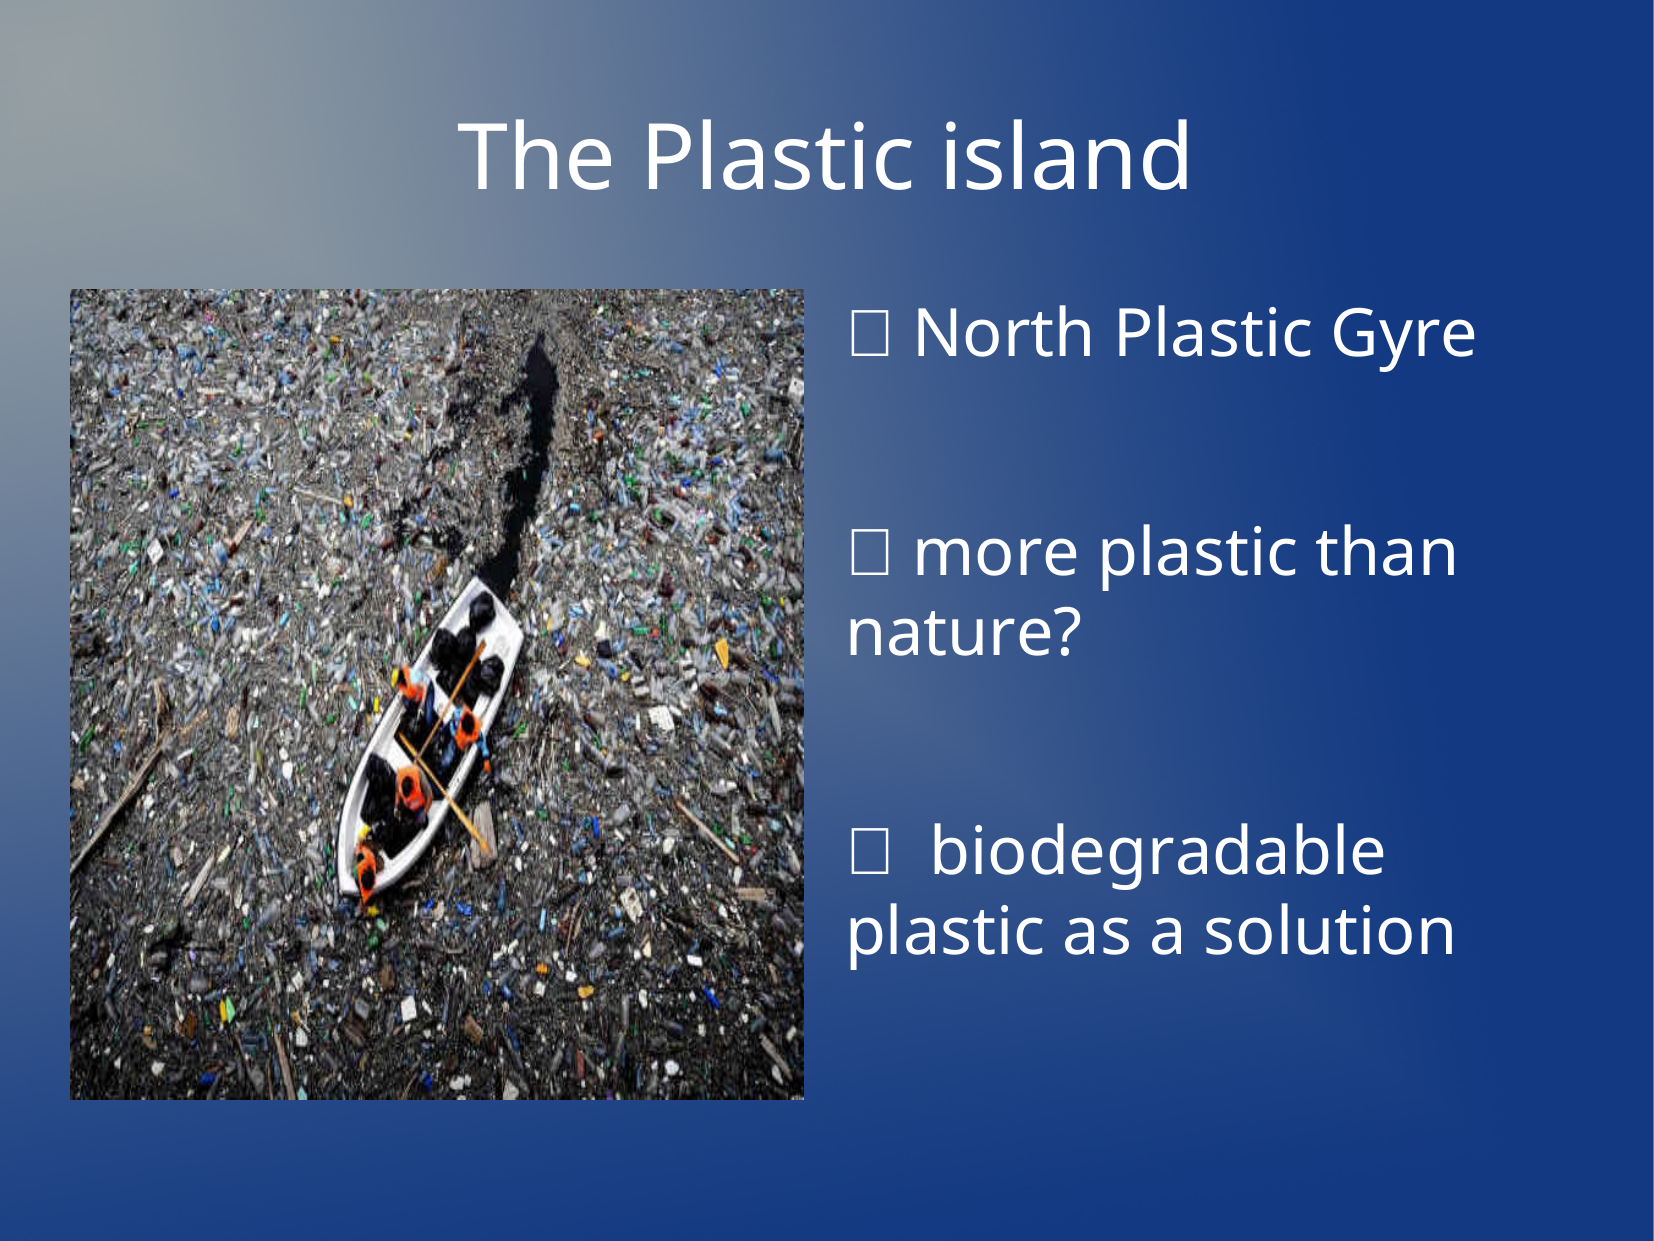

# The Plastic island
 North Plastic Gyre
 more plastic than nature?
 biodegradable plastic as a solution